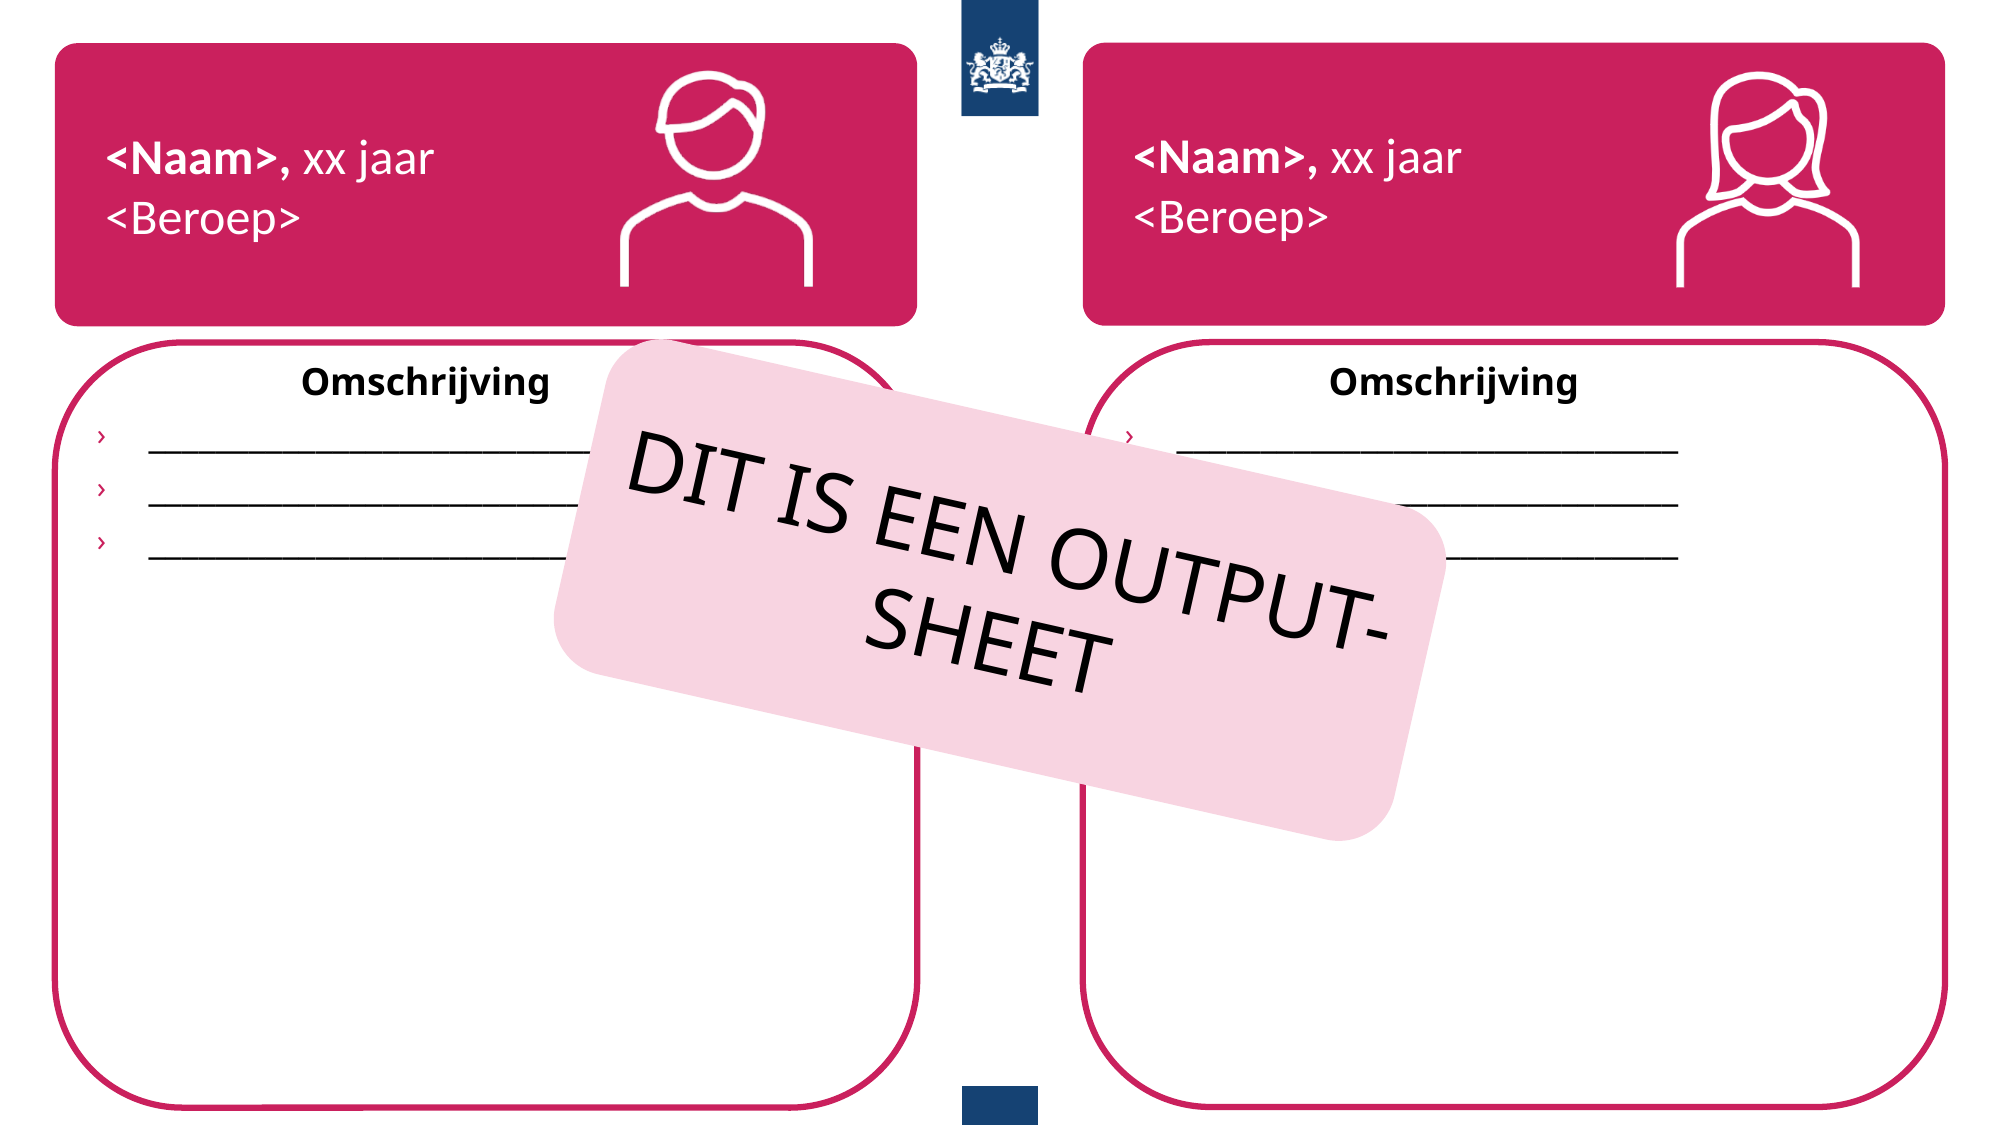

<Naam>, xx jaar
<Beroep>
<Naam>, xx jaar
<Beroep>
Omschrijving
______________________________
______________________________
______________________________
Omschrijving
______________________________
______________________________
______________________________
DIT IS EEN OUTPUT-SHEET